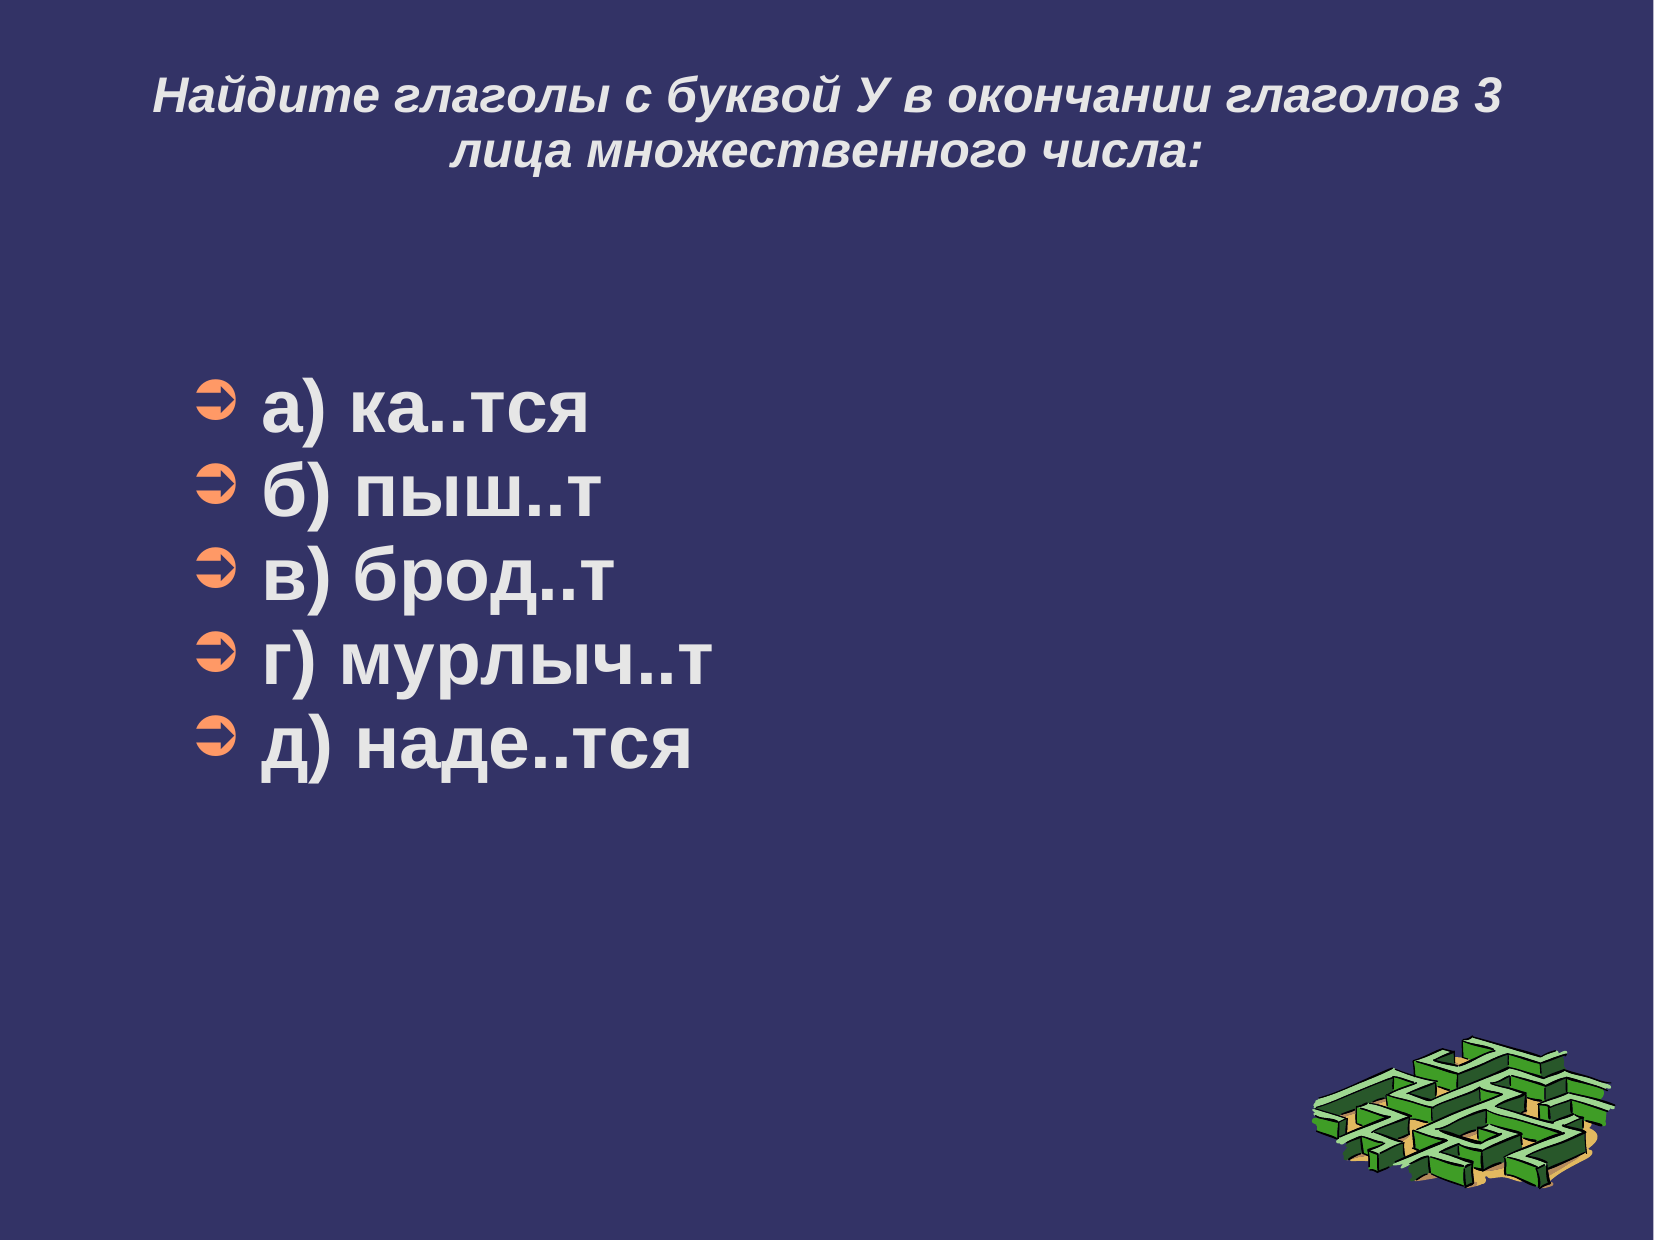

# Найдите глаголы с буквой У в окончании глаголов 3 лица множественного числа:
а) ка..тся
б) пыш..т
в) брод..т
г) мурлыч..т
д) наде..тся